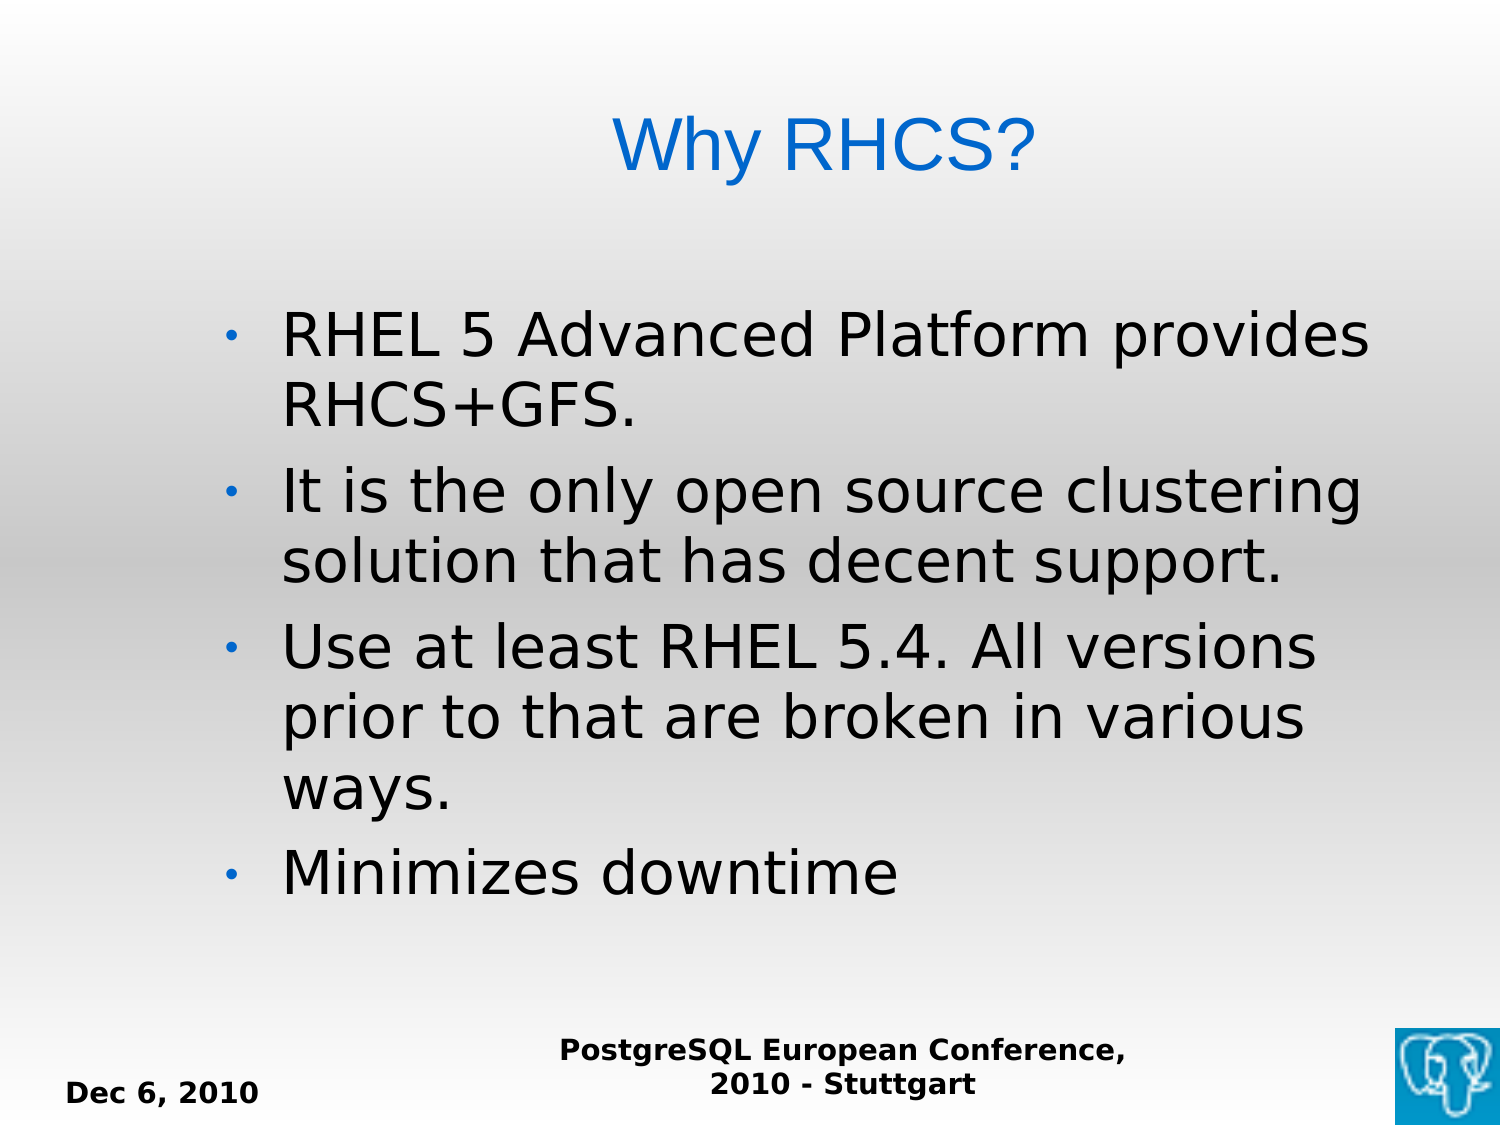

# Why RHCS?
RHEL 5 Advanced Platform provides RHCS+GFS.
It is the only open source clustering solution that has decent support.
Use at least RHEL 5.4. All versions prior to that are broken in various ways.
Minimizes downtime